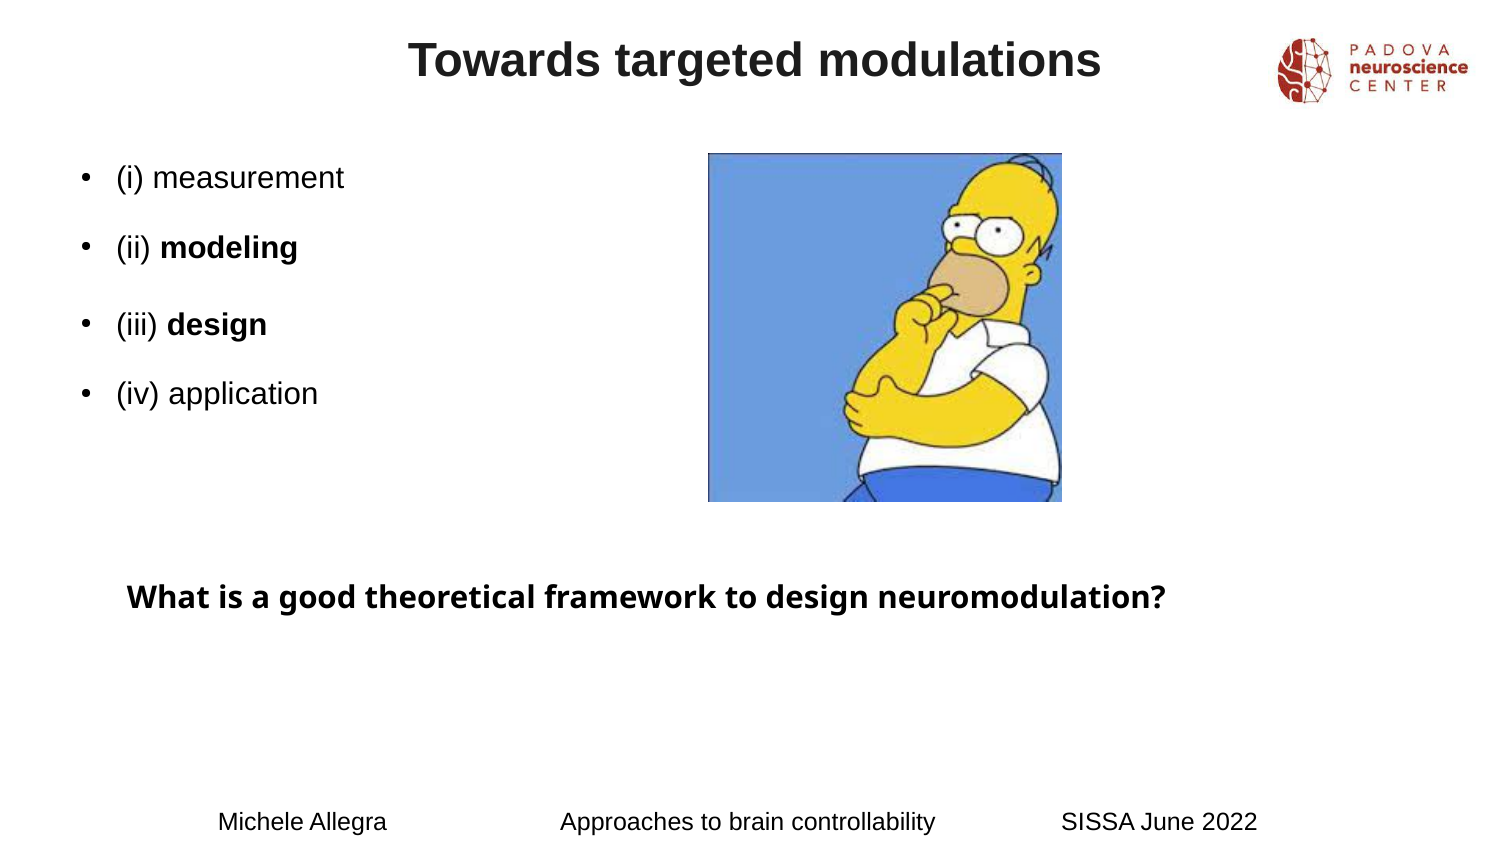

Towards targeted modulations
(i) measurement
(ii) modeling
(iii) design
(iv) application
What is a good theoretical framework to design neuromodulation?
Michele Allegra Approaches to brain controllability SISSA June 2022